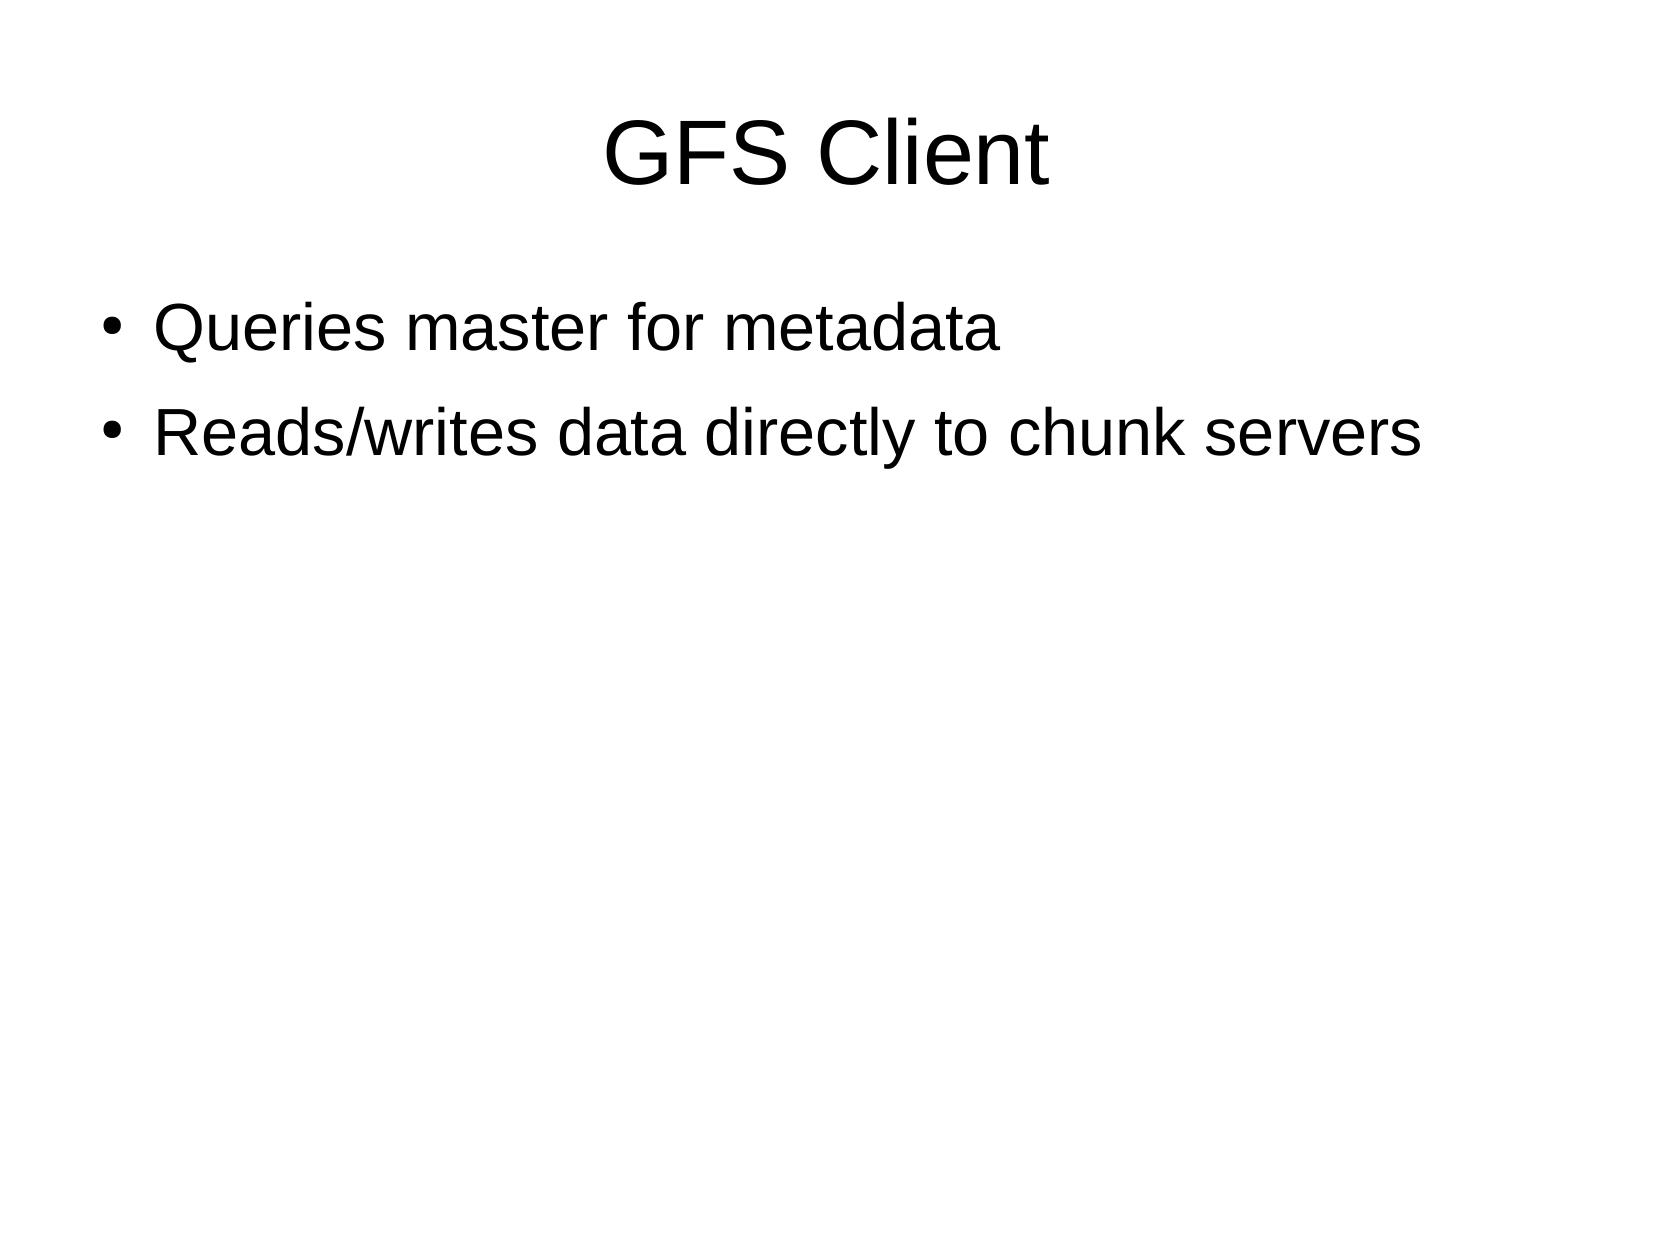

# GFS Client
Queries master for metadata
Reads/writes data directly to chunk servers